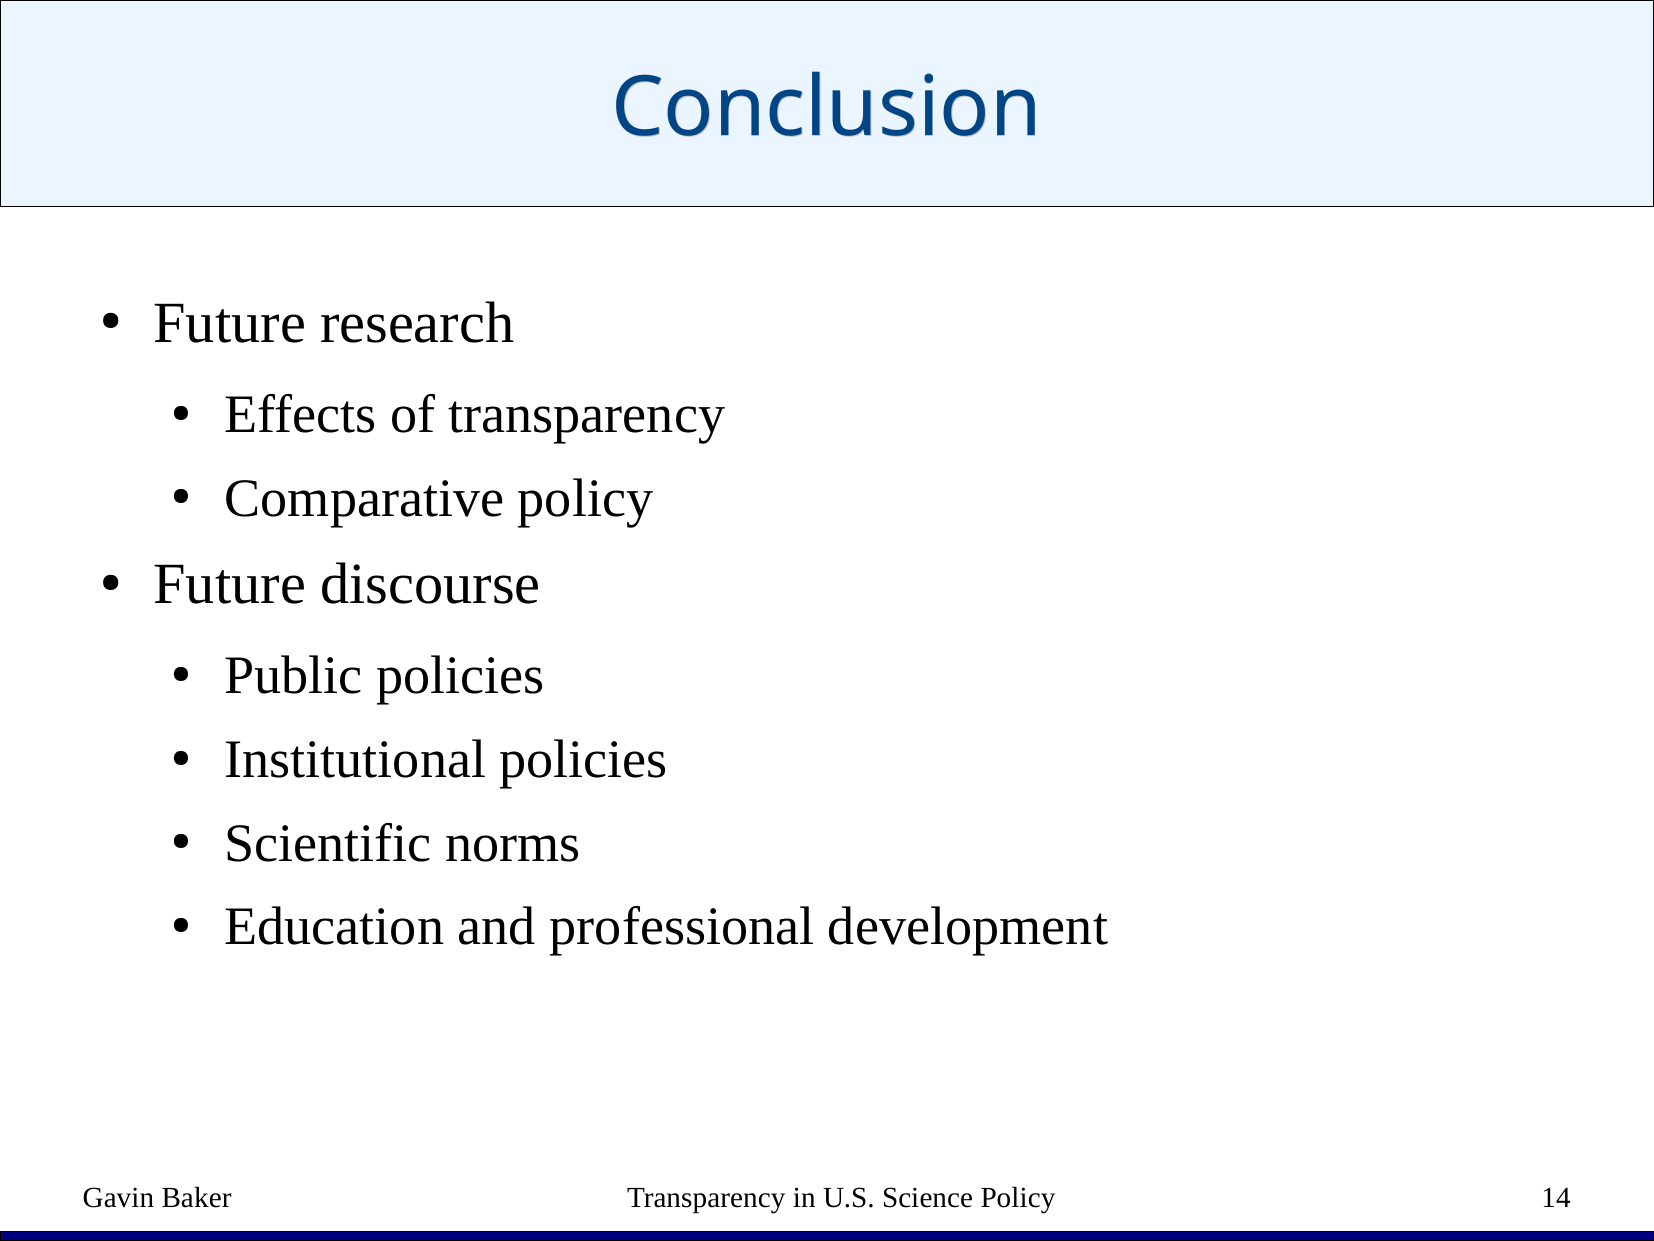

# Conclusion
Future research
Effects of transparency
Comparative policy
Future discourse
Public policies
Institutional policies
Scientific norms
Education and professional development
14